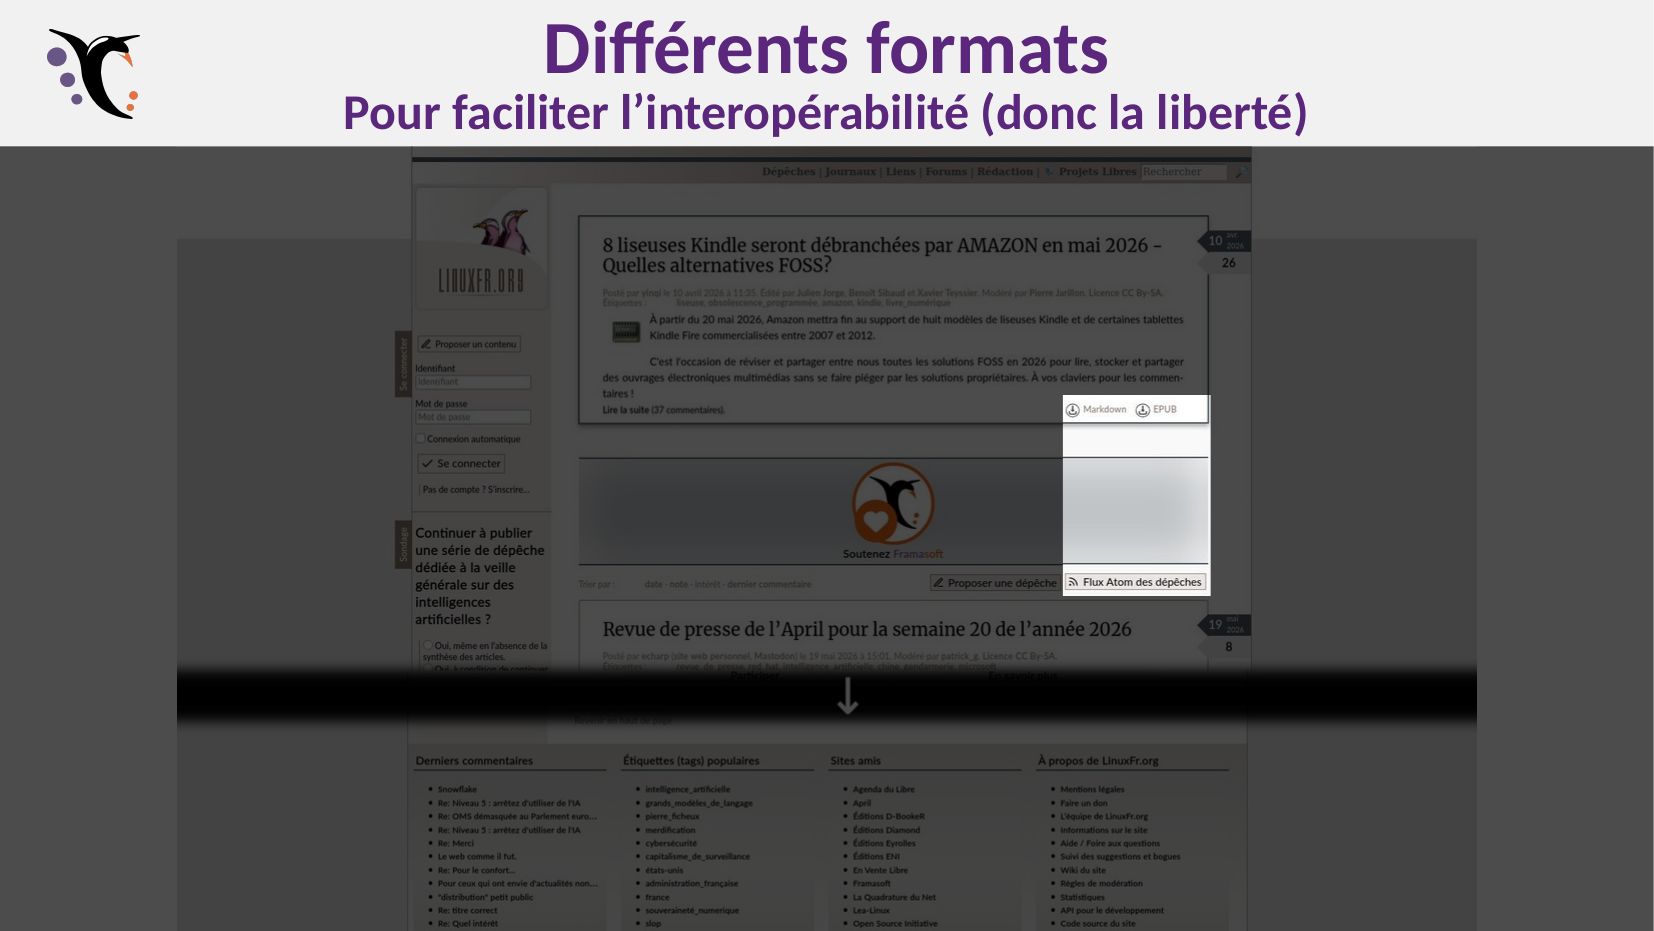

# Différents formats Pour faciliter l’interopérabilité (donc la liberté)